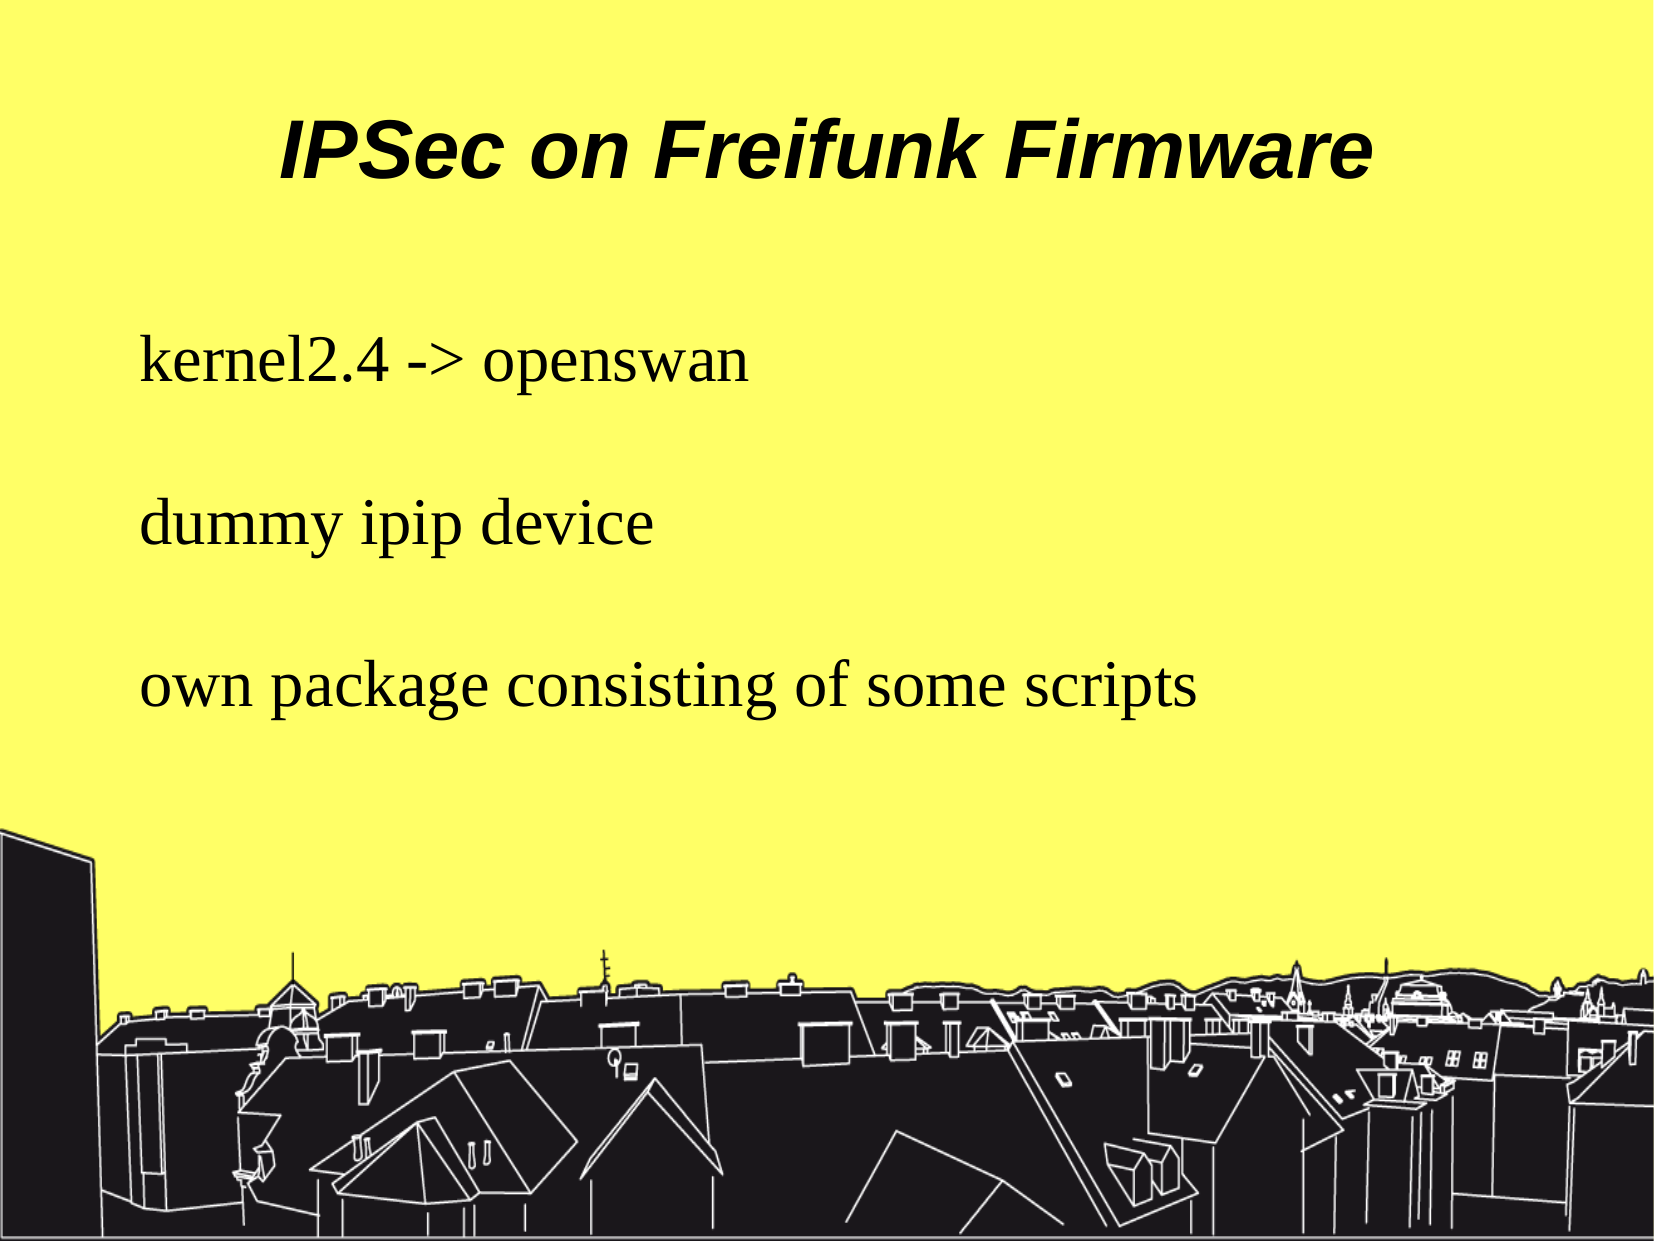

# IPSec on Freifunk Firmware
kernel2.4 -> openswan
dummy ipip device
own package consisting of some scripts